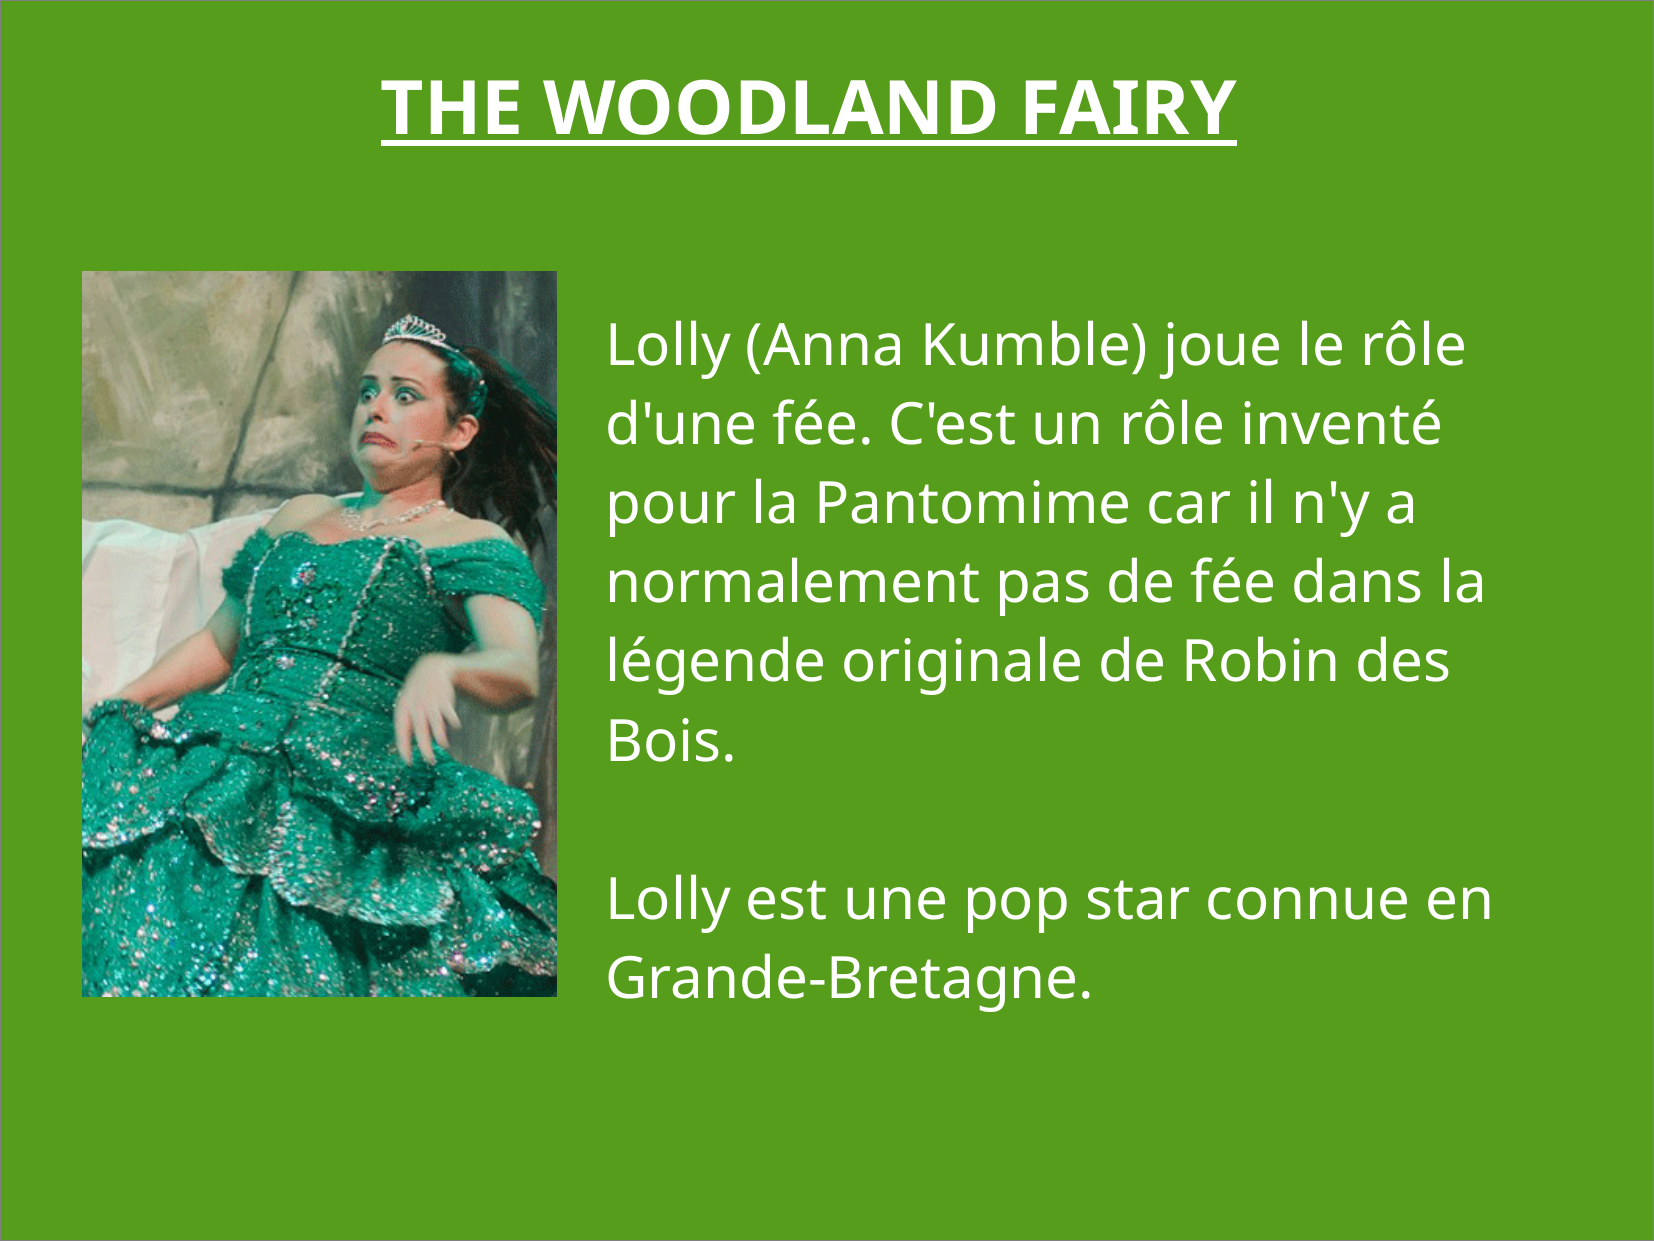

THE WOODLAND FAIRY
Lolly (Anna Kumble) joue le rôle d'une fée. C'est un rôle inventé pour la Pantomime car il n'y a normalement pas de fée dans la légende originale de Robin des Bois.
Lolly est une pop star connue en Grande-Bretagne.